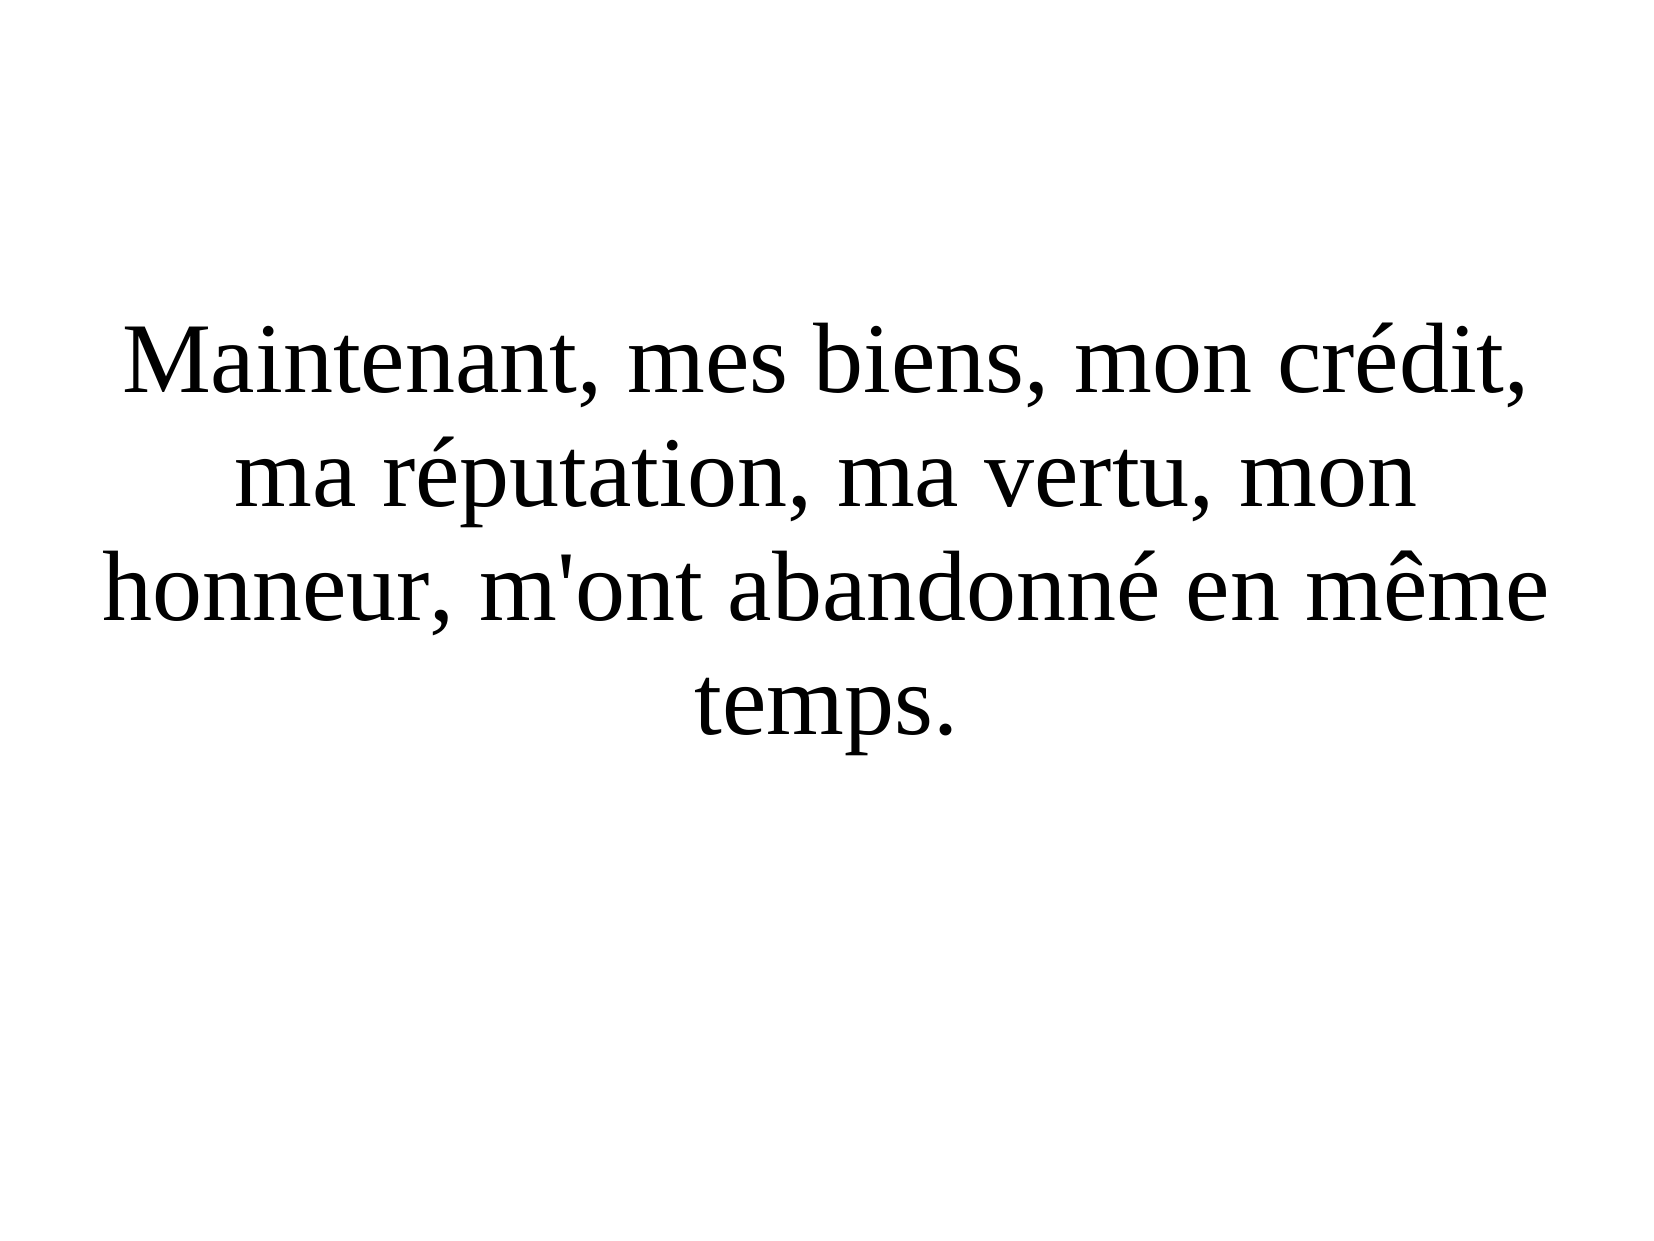

Maintenant, mes biens, mon crédit, ma réputation, ma vertu, mon honneur, m'ont abandonné en même temps.